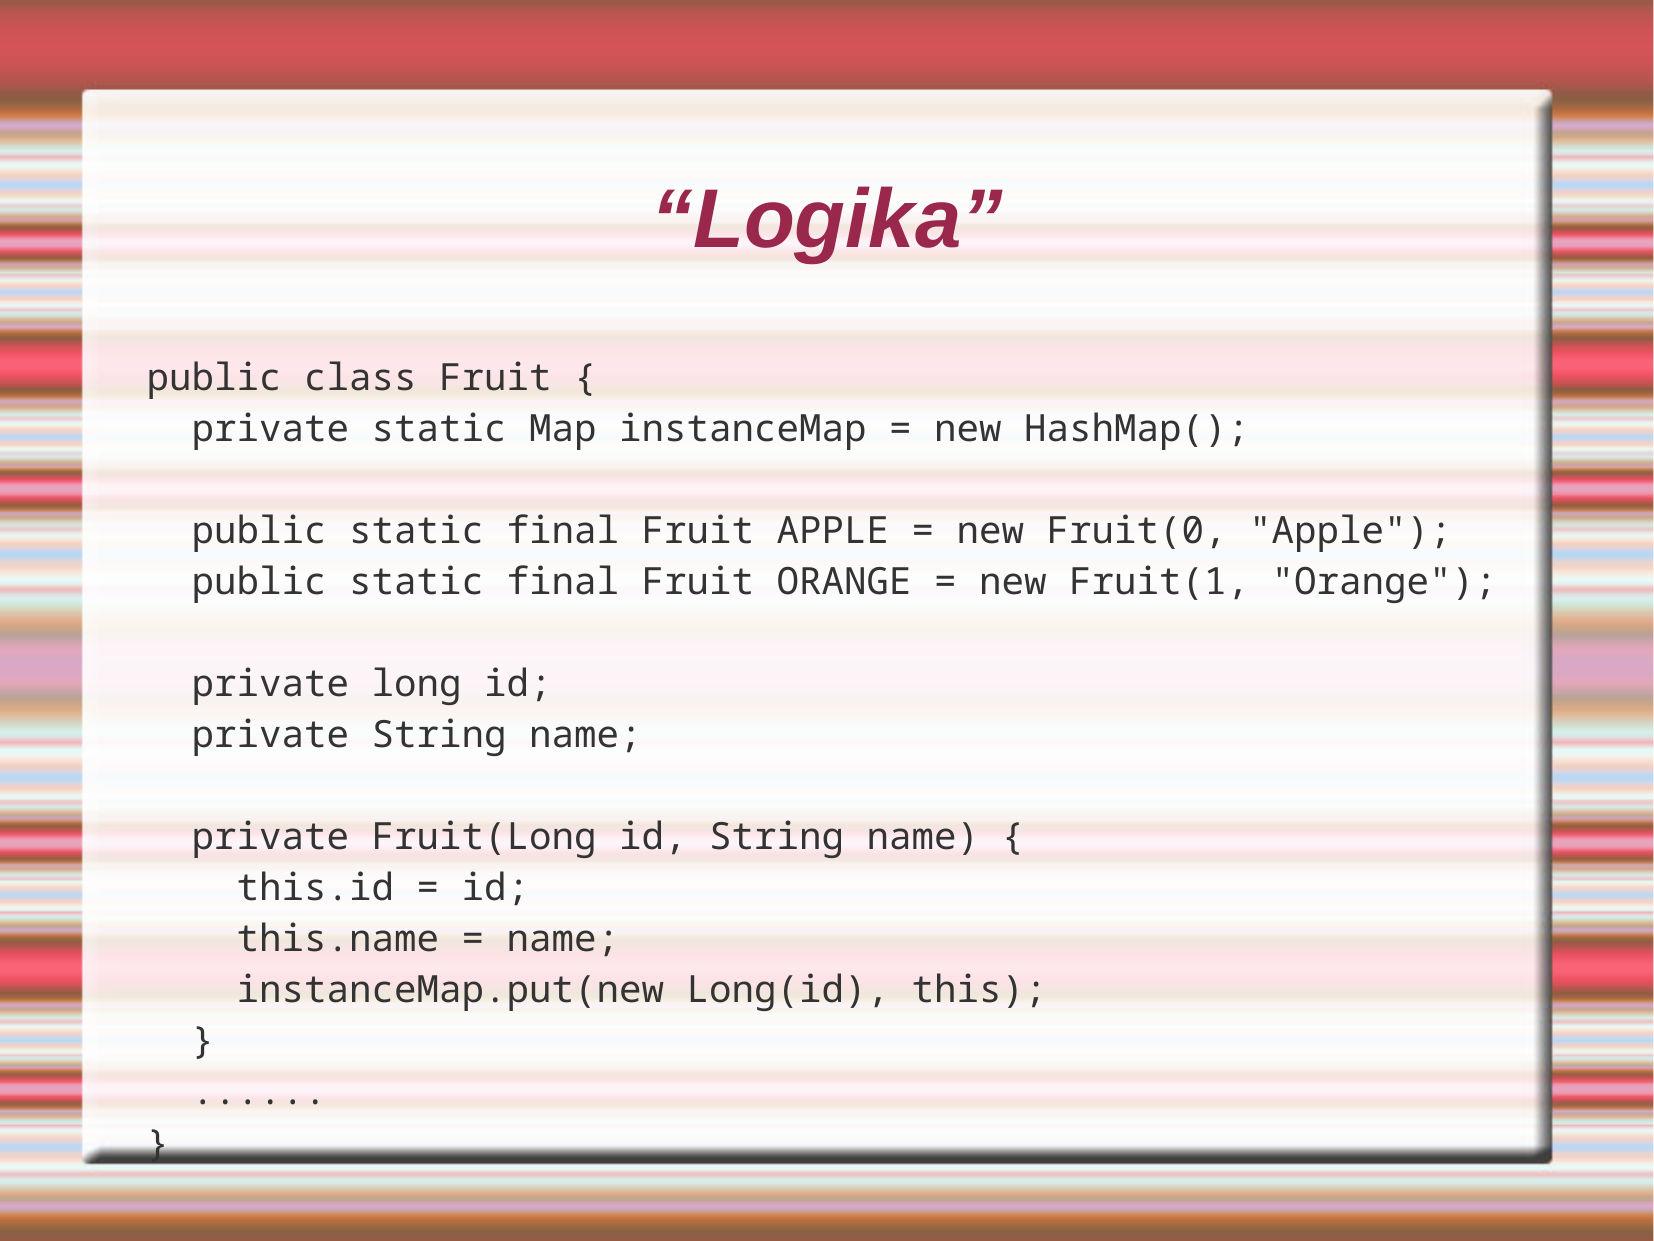

# “Logika”
public class Fruit {
 private static Map instanceMap = new HashMap();
 public static final Fruit APPLE = new Fruit(0, "Apple");
 public static final Fruit ORANGE = new Fruit(1, "Orange");
 private long id;
 private String name;
 private Fruit(Long id, String name) {
 this.id = id;
 this.name = name;
 instanceMap.put(new Long(id), this);
 }
 ......
}